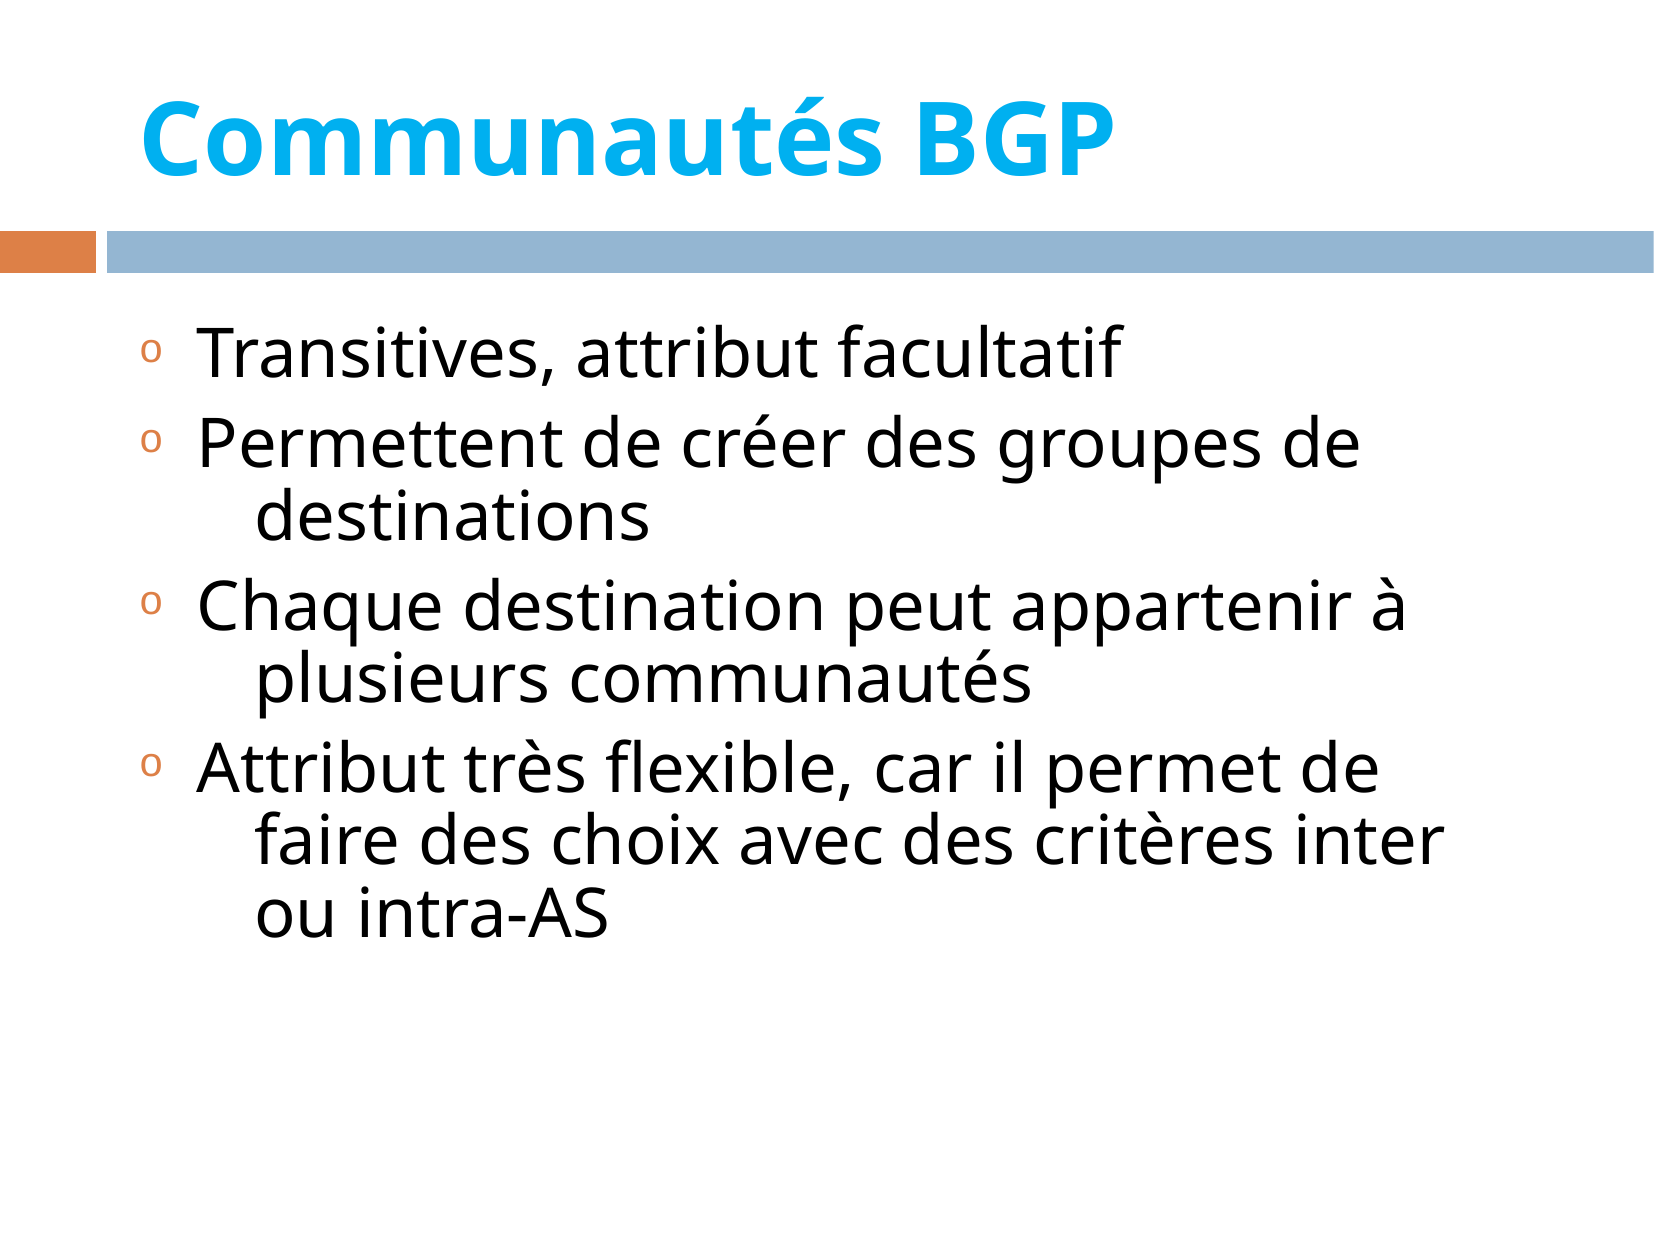

# Communautés BGP
Transitives, attribut facultatif
Permettent de créer des groupes de destinations
Chaque destination peut appartenir à plusieurs communautés
Attribut très flexible, car il permet de faire des choix avec des critères inter ou intra-AS